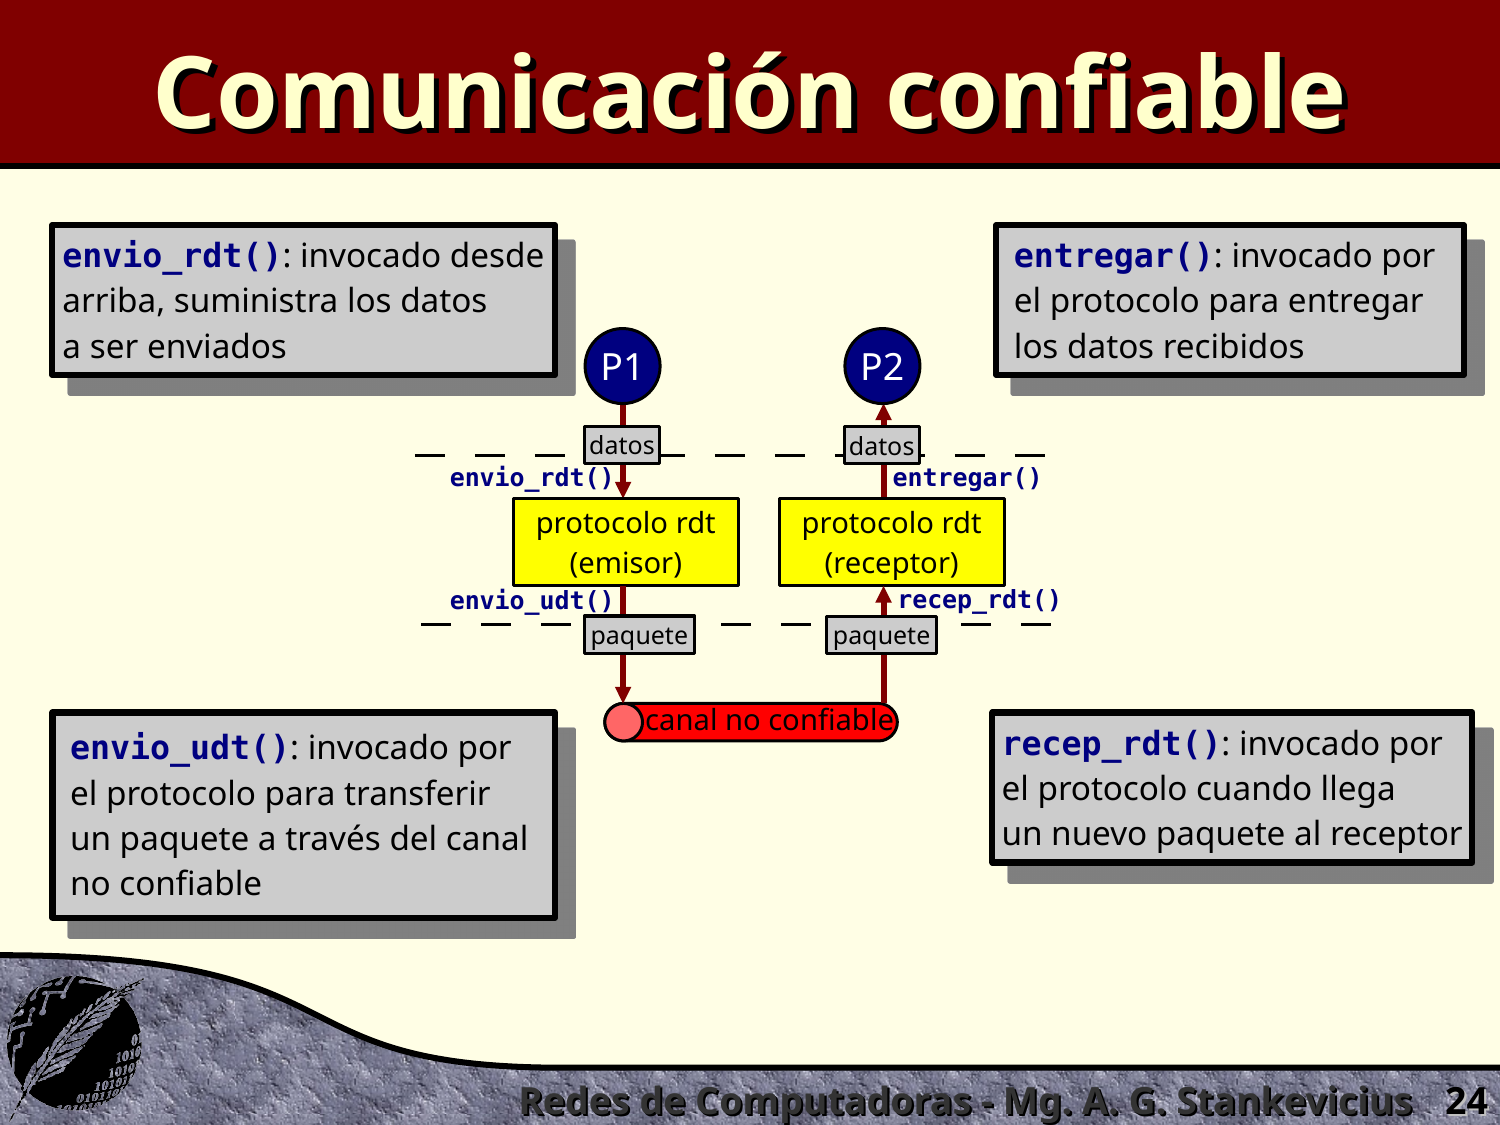

# Comunicación confiable
envio_rdt(): invocado desde
arriba, suministra los datos
a ser enviados
entregar(): invocado por
el protocolo para entregar
los datos recibidos
P1
P2
datos
datos
envio_rdt()
entregar()
protocolo rdt
(emisor)
protocolo rdt
(receptor)
recep_rdt()
envio_udt()
paquete
paquete
canal no confiable
envio_udt(): invocado por
el protocolo para transferir
un paquete a través del canal
no confiable
recep_rdt(): invocado por
el protocolo cuando llega
un nuevo paquete al receptor
24